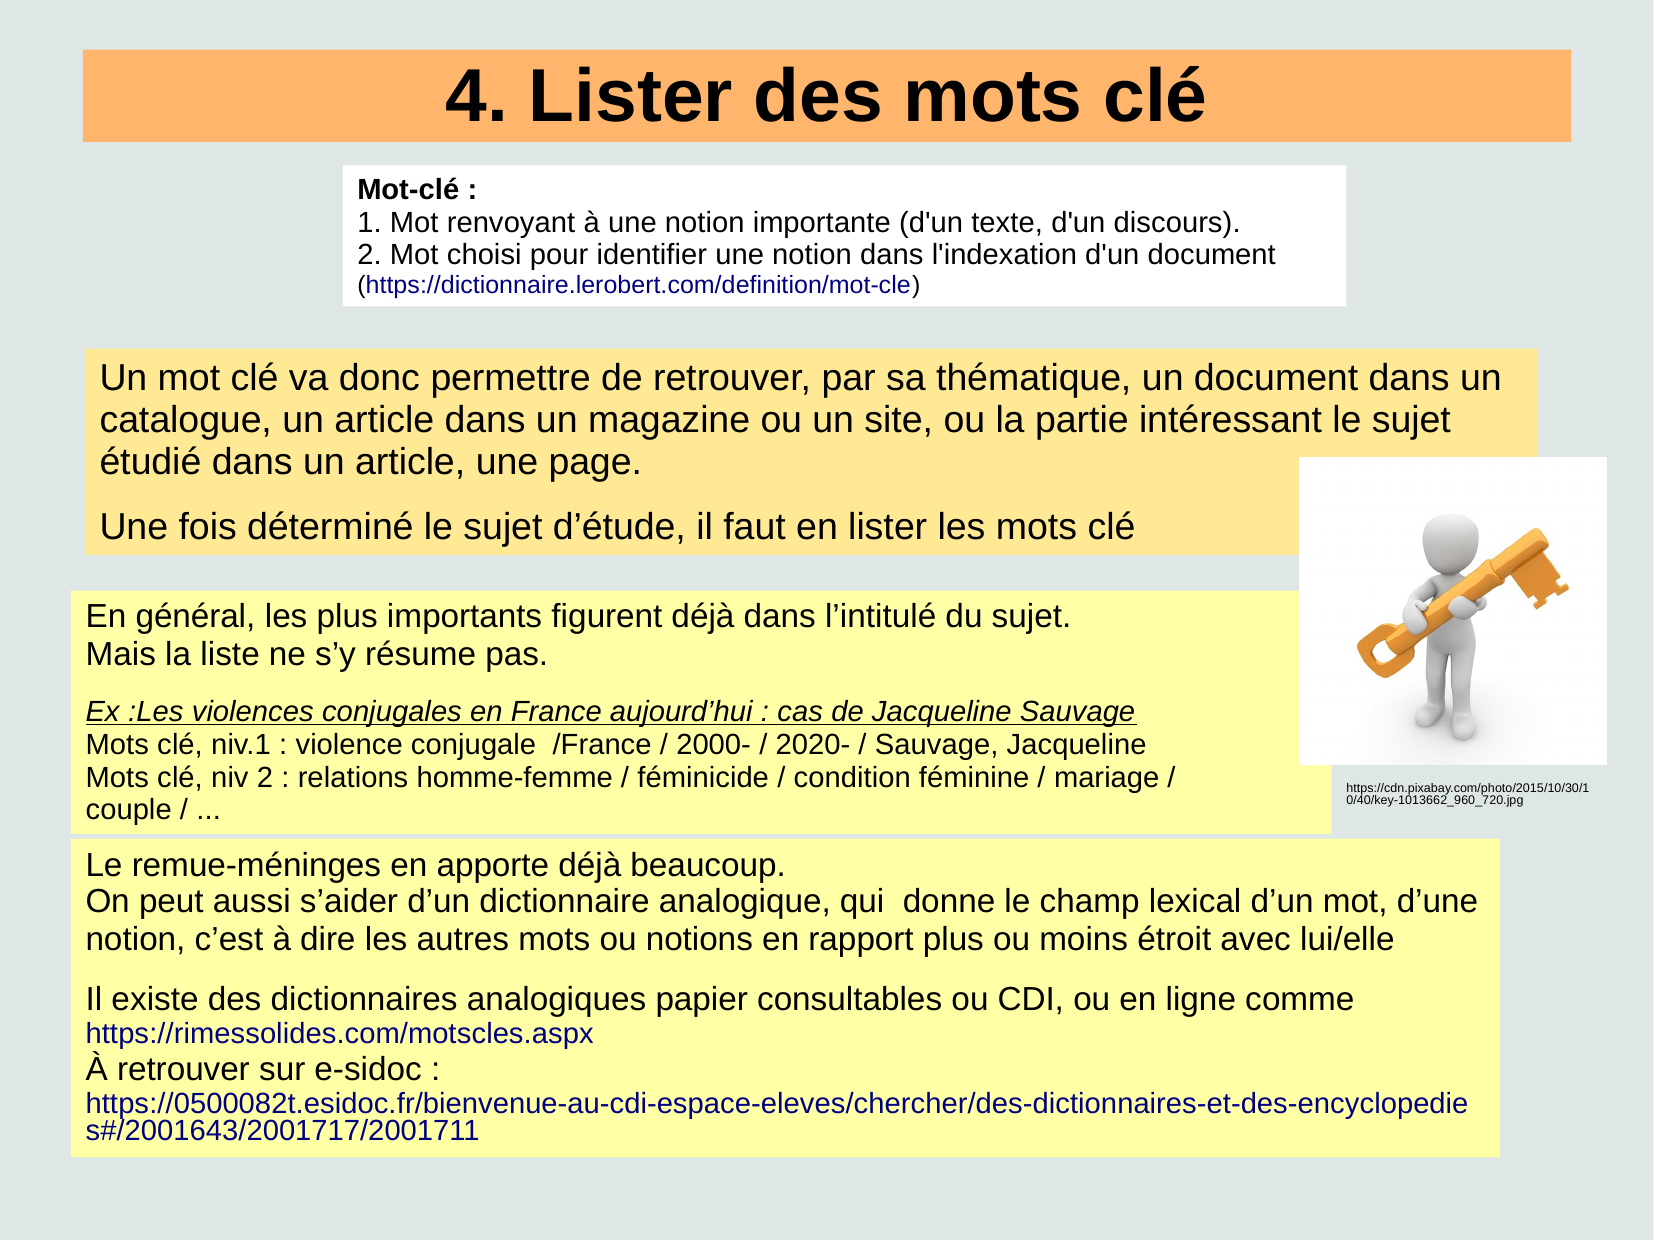

# 4. Lister des mots clé
Mot-clé :
1. Mot renvoyant à une notion importante (d'un texte, d'un discours).
2. Mot choisi pour identifier une notion dans l'indexation d'un document
(https://dictionnaire.lerobert.com/definition/mot-cle)
Un mot clé va donc permettre de retrouver, par sa thématique, un document dans un catalogue, un article dans un magazine ou un site, ou la partie intéressant le sujet étudié dans un article, une page.
Une fois déterminé le sujet d’étude, il faut en lister les mots clé
En général, les plus importants figurent déjà dans l’intitulé du sujet.
Mais la liste ne s’y résume pas.
Ex :Les violences conjugales en France aujourd’hui : cas de Jacqueline Sauvage
Mots clé, niv.1 : violence conjugale /France / 2000- / 2020- / Sauvage, Jacqueline
Mots clé, niv 2 : relations homme-femme / féminicide / condition féminine / mariage / couple / ...
https://cdn.pixabay.com/photo/2015/10/30/10/40/key-1013662_960_720.jpg
Le remue-méninges en apporte déjà beaucoup.
On peut aussi s’aider d’un dictionnaire analogique, qui donne le champ lexical d’un mot, d’une notion, c’est à dire les autres mots ou notions en rapport plus ou moins étroit avec lui/elle
Il existe des dictionnaires analogiques papier consultables ou CDI, ou en ligne comme https://rimessolides.com/motscles.aspx
À retrouver sur e-sidoc : https://0500082t.esidoc.fr/bienvenue-au-cdi-espace-eleves/chercher/des-dictionnaires-et-des-encyclopedies#/2001643/2001717/2001711